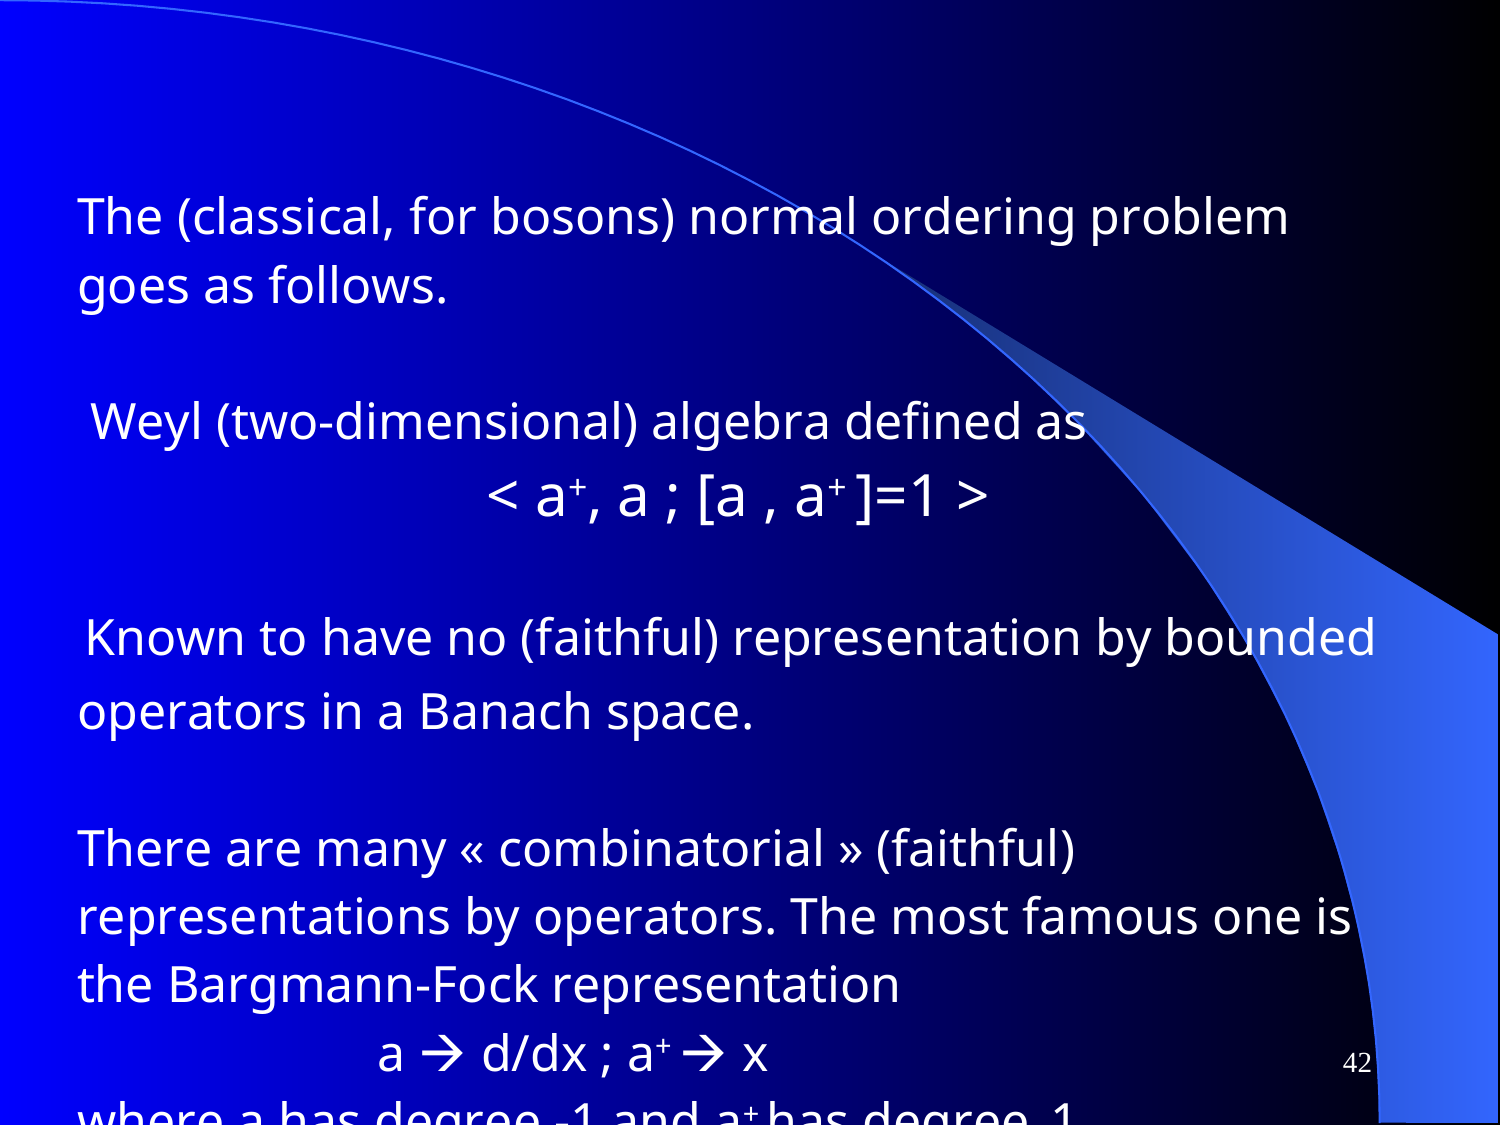

The (classical, for bosons) normal ordering problem goes as follows.
 Weyl (two-dimensional) algebra defined as
< a+, a ; [a , a+ ]=1 >
 Known to have no (faithful) representation by bounded operators in a Banach space.
There are many « combinatorial » (faithful) representations by operators. The most famous one is the Bargmann-Fock representation
		a  d/dx ; a+  x
where a has degree -1 and a+ has degree 1.
42